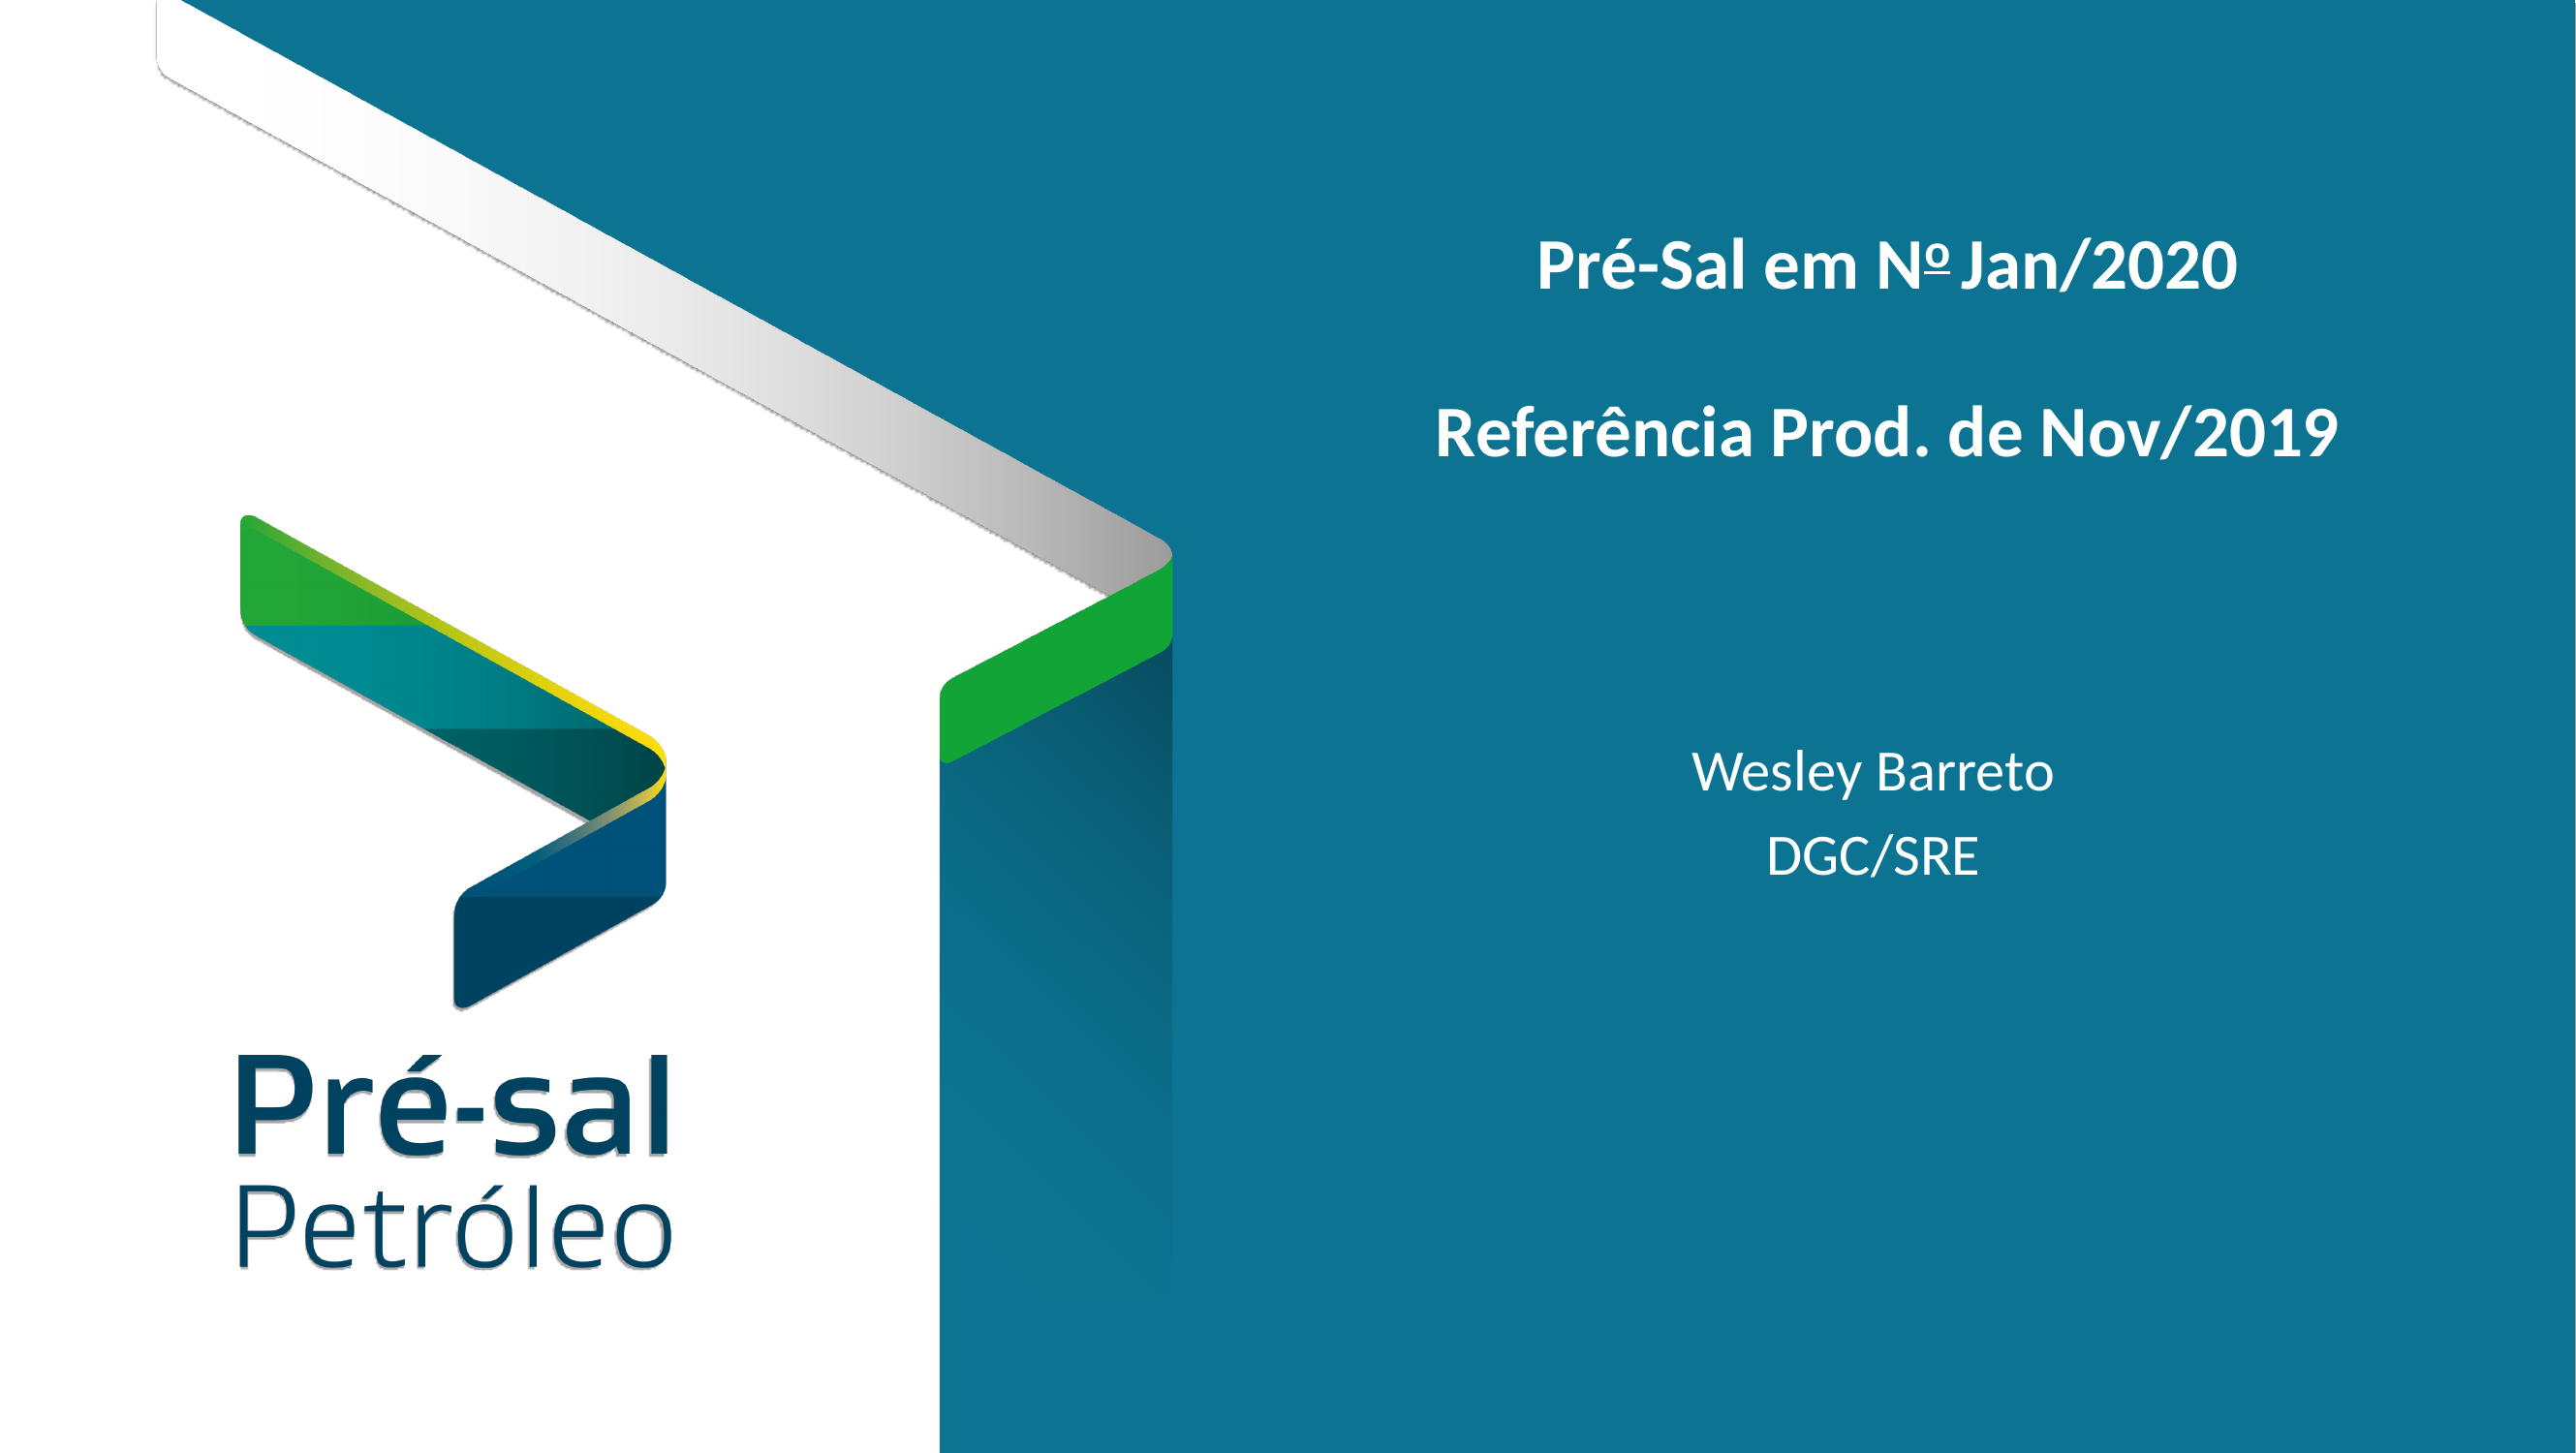

Pré-Sal em No Jan/2020
Referência Prod. de Nov/2019
Wesley Barreto
DGC/SRE